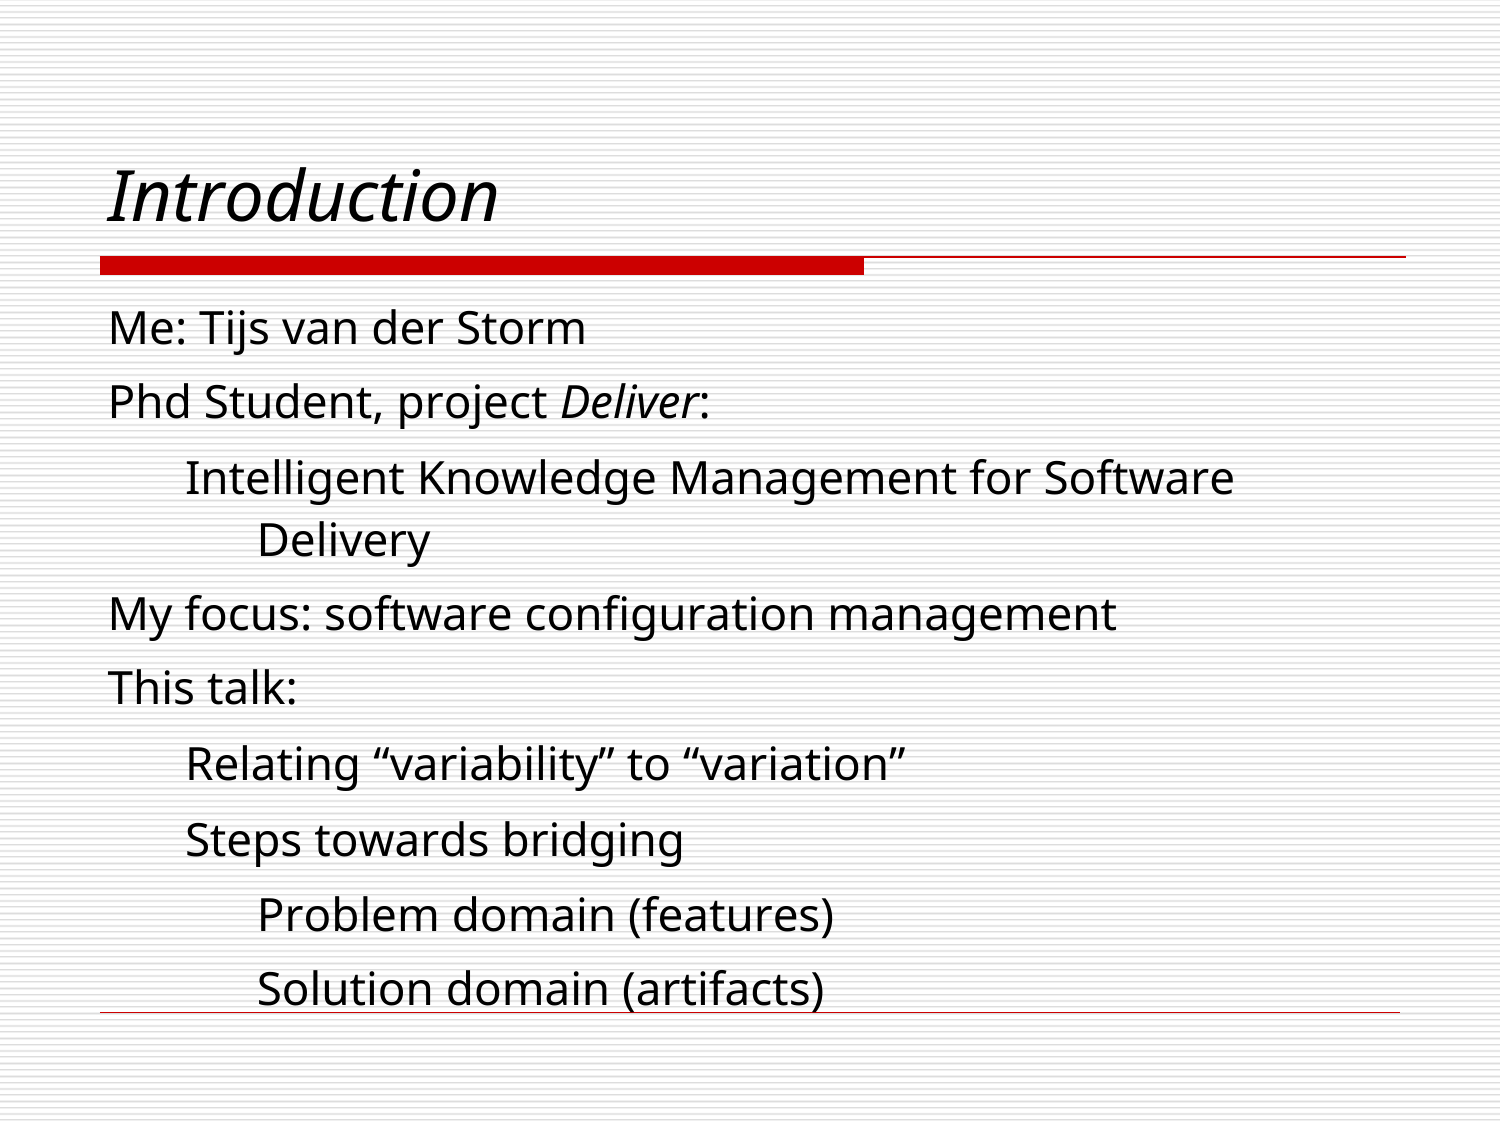

# Introduction
Me: Tijs van der Storm
Phd Student, project Deliver:
Intelligent Knowledge Management for Software Delivery
My focus: software configuration management
This talk:
Relating “variability” to “variation”
Steps towards bridging
Problem domain (features)
Solution domain (artifacts)